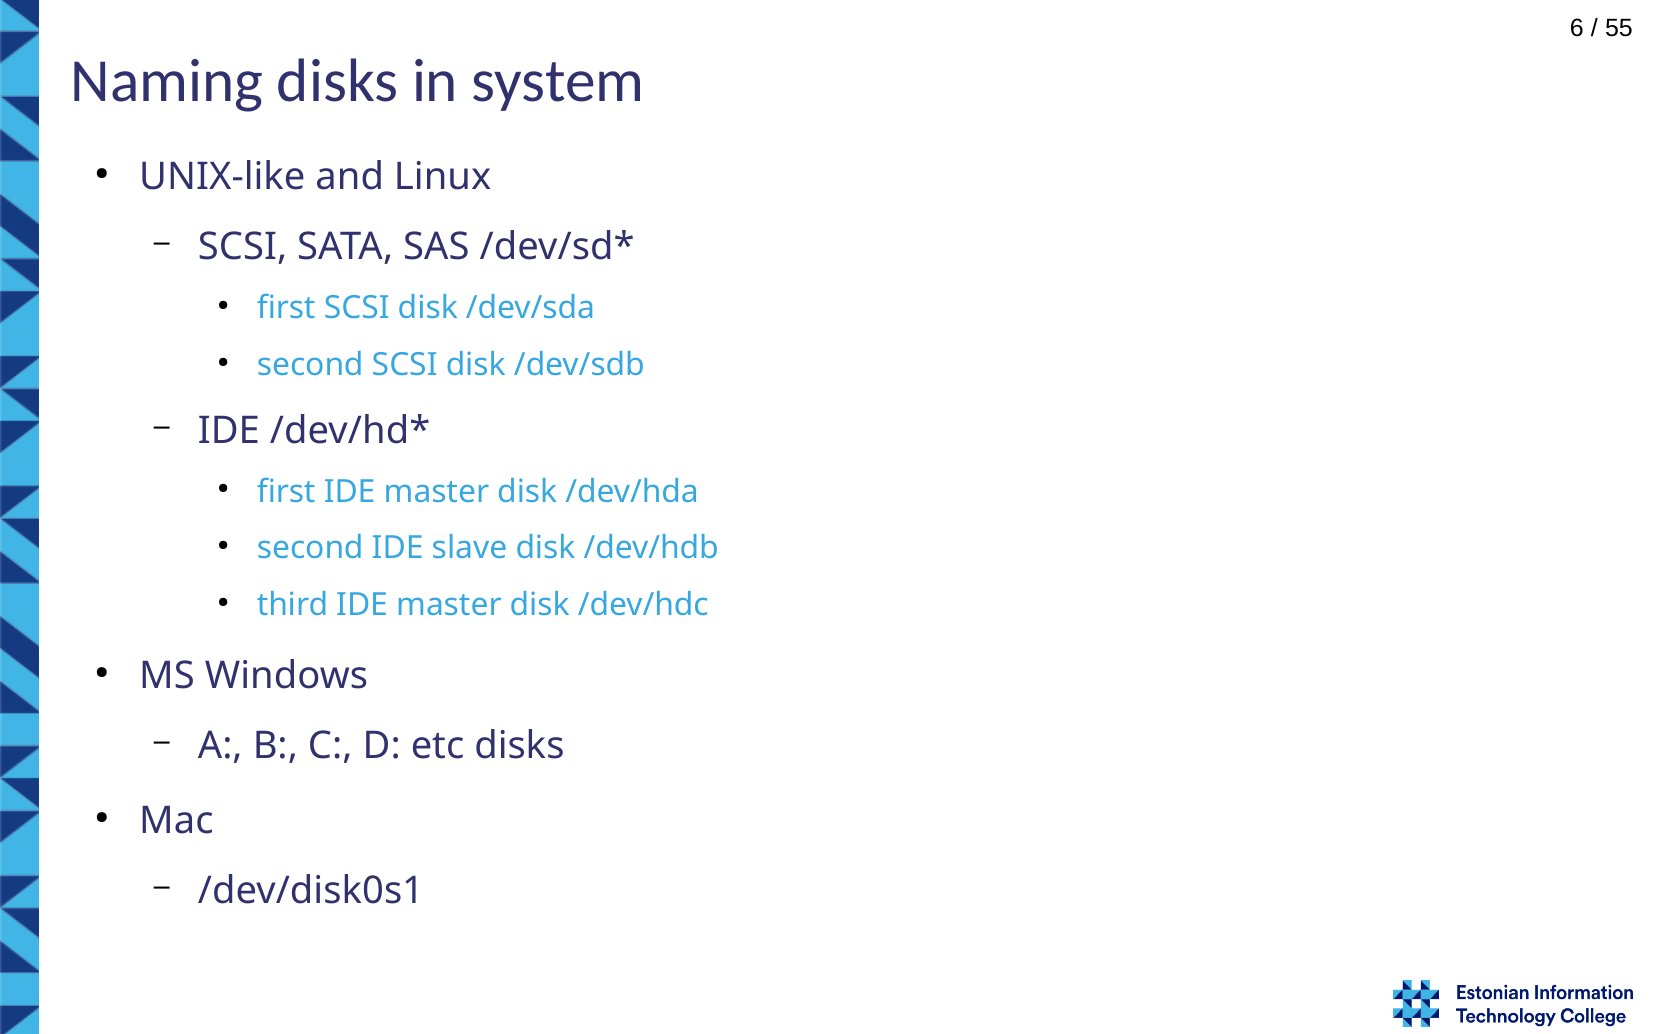

# Naming disks in system
UNIX-like and Linux
SCSI, SATA, SAS /dev/sd*
first SCSI disk /dev/sda
second SCSI disk /dev/sdb
IDE /dev/hd*
first IDE master disk /dev/hda
second IDE slave disk /dev/hdb
third IDE master disk /dev/hdc
MS Windows
A:, B:, C:, D: etc disks
Mac
/dev/disk0s1